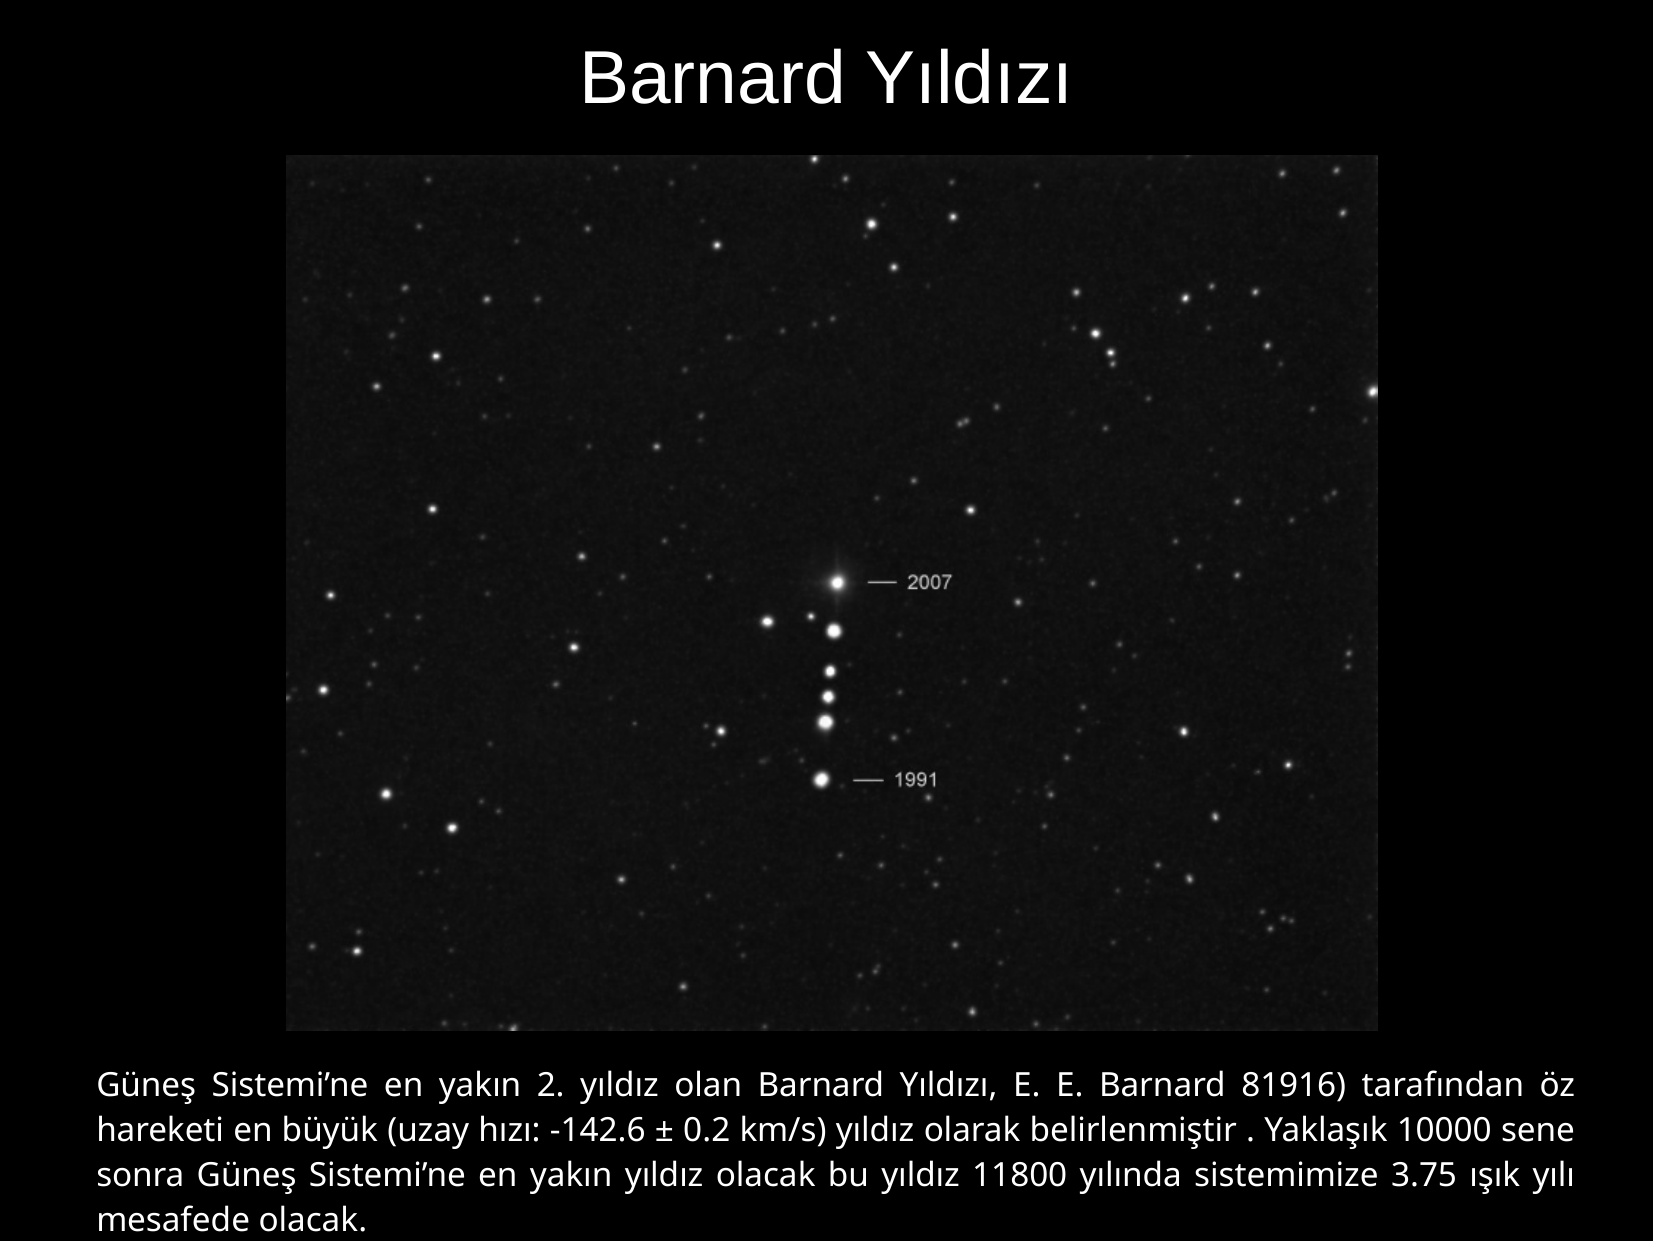

# Barnard Yıldızı
Güneş Sistemi’ne en yakın 2. yıldız olan Barnard Yıldızı, E. E. Barnard 81916) tarafından öz hareketi en büyük (uzay hızı: -142.6 ± 0.2 km/s) yıldız olarak belirlenmiştir . Yaklaşık 10000 sene sonra Güneş Sistemi’ne en yakın yıldız olacak bu yıldız 11800 yılında sistemimize 3.75 ışık yılı mesafede olacak.